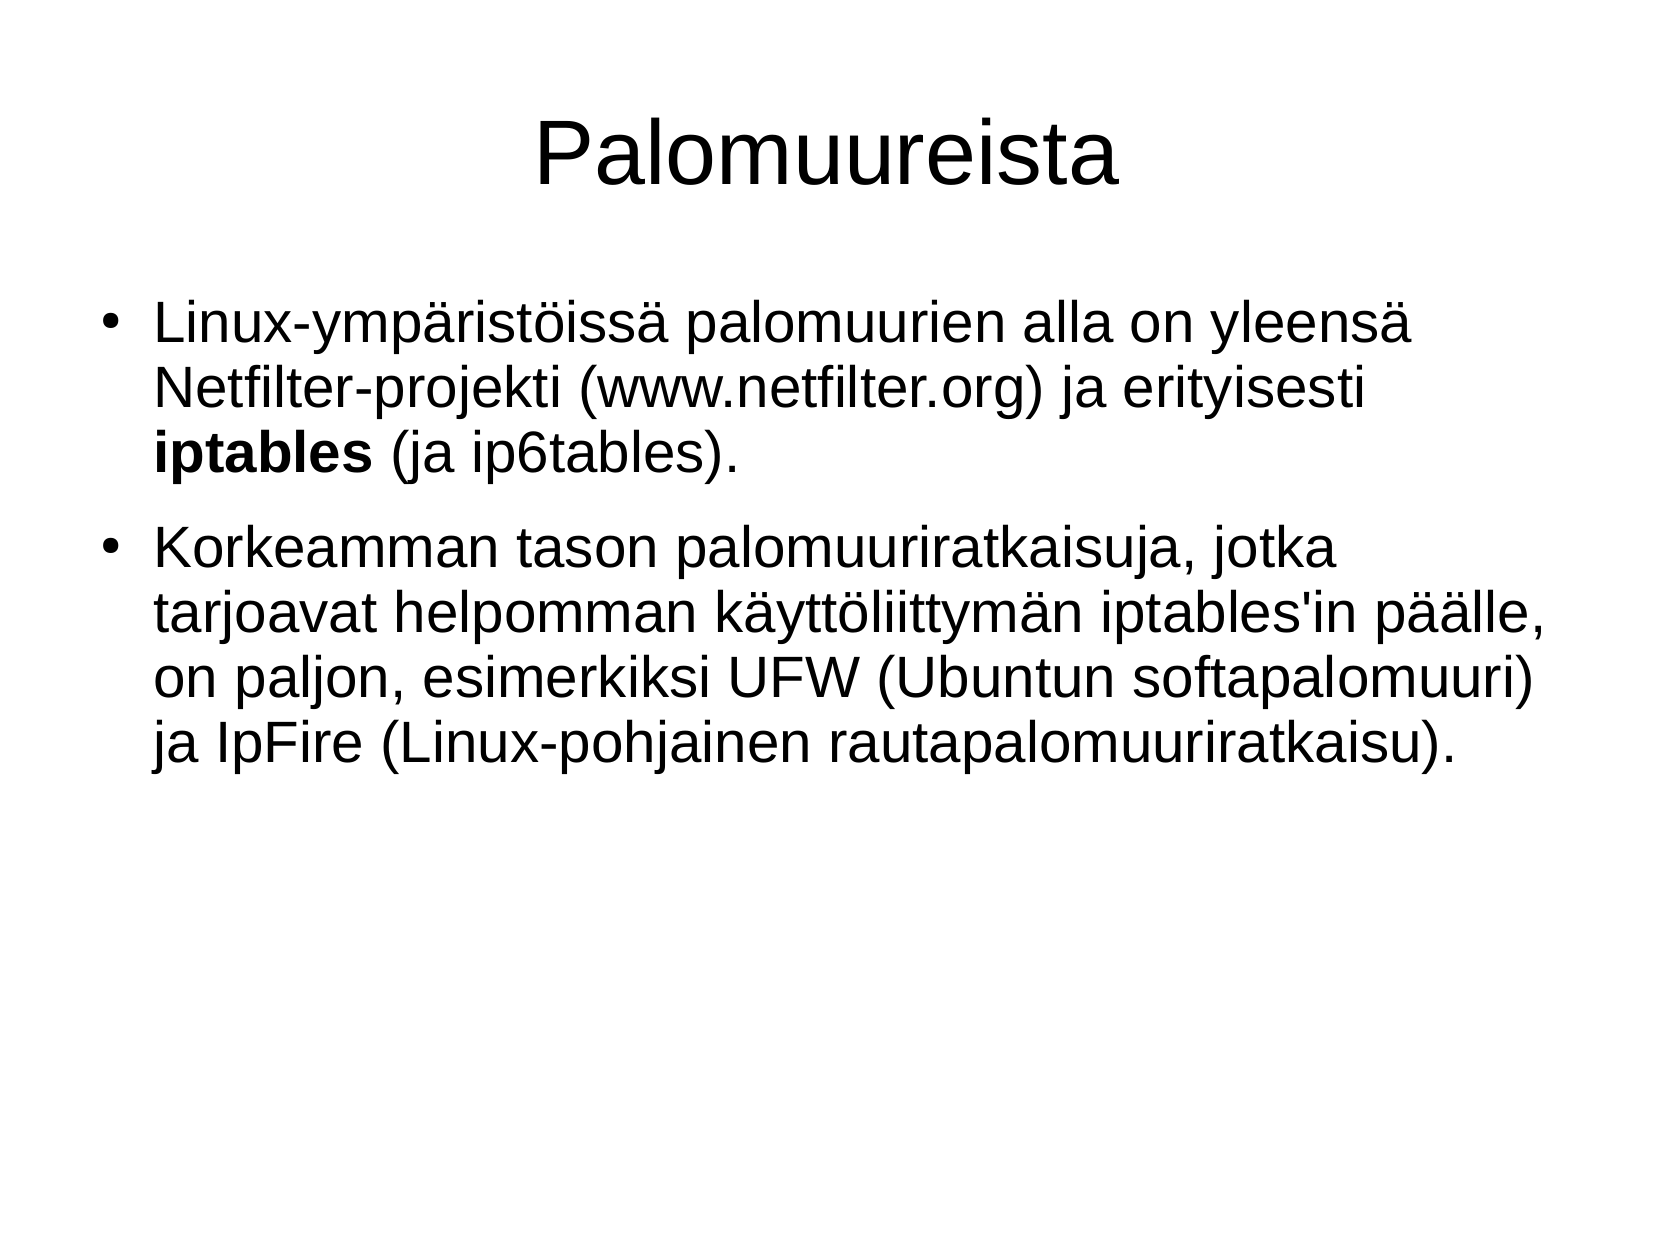

# Palomuureista
Linux-ympäristöissä palomuurien alla on yleensä Netfilter-projekti (www.netfilter.org) ja erityisesti iptables (ja ip6tables).
Korkeamman tason palomuuriratkaisuja, jotka tarjoavat helpomman käyttöliittymän iptables'in päälle, on paljon, esimerkiksi UFW (Ubuntun softapalomuuri) ja IpFire (Linux-pohjainen rautapalomuuriratkaisu).